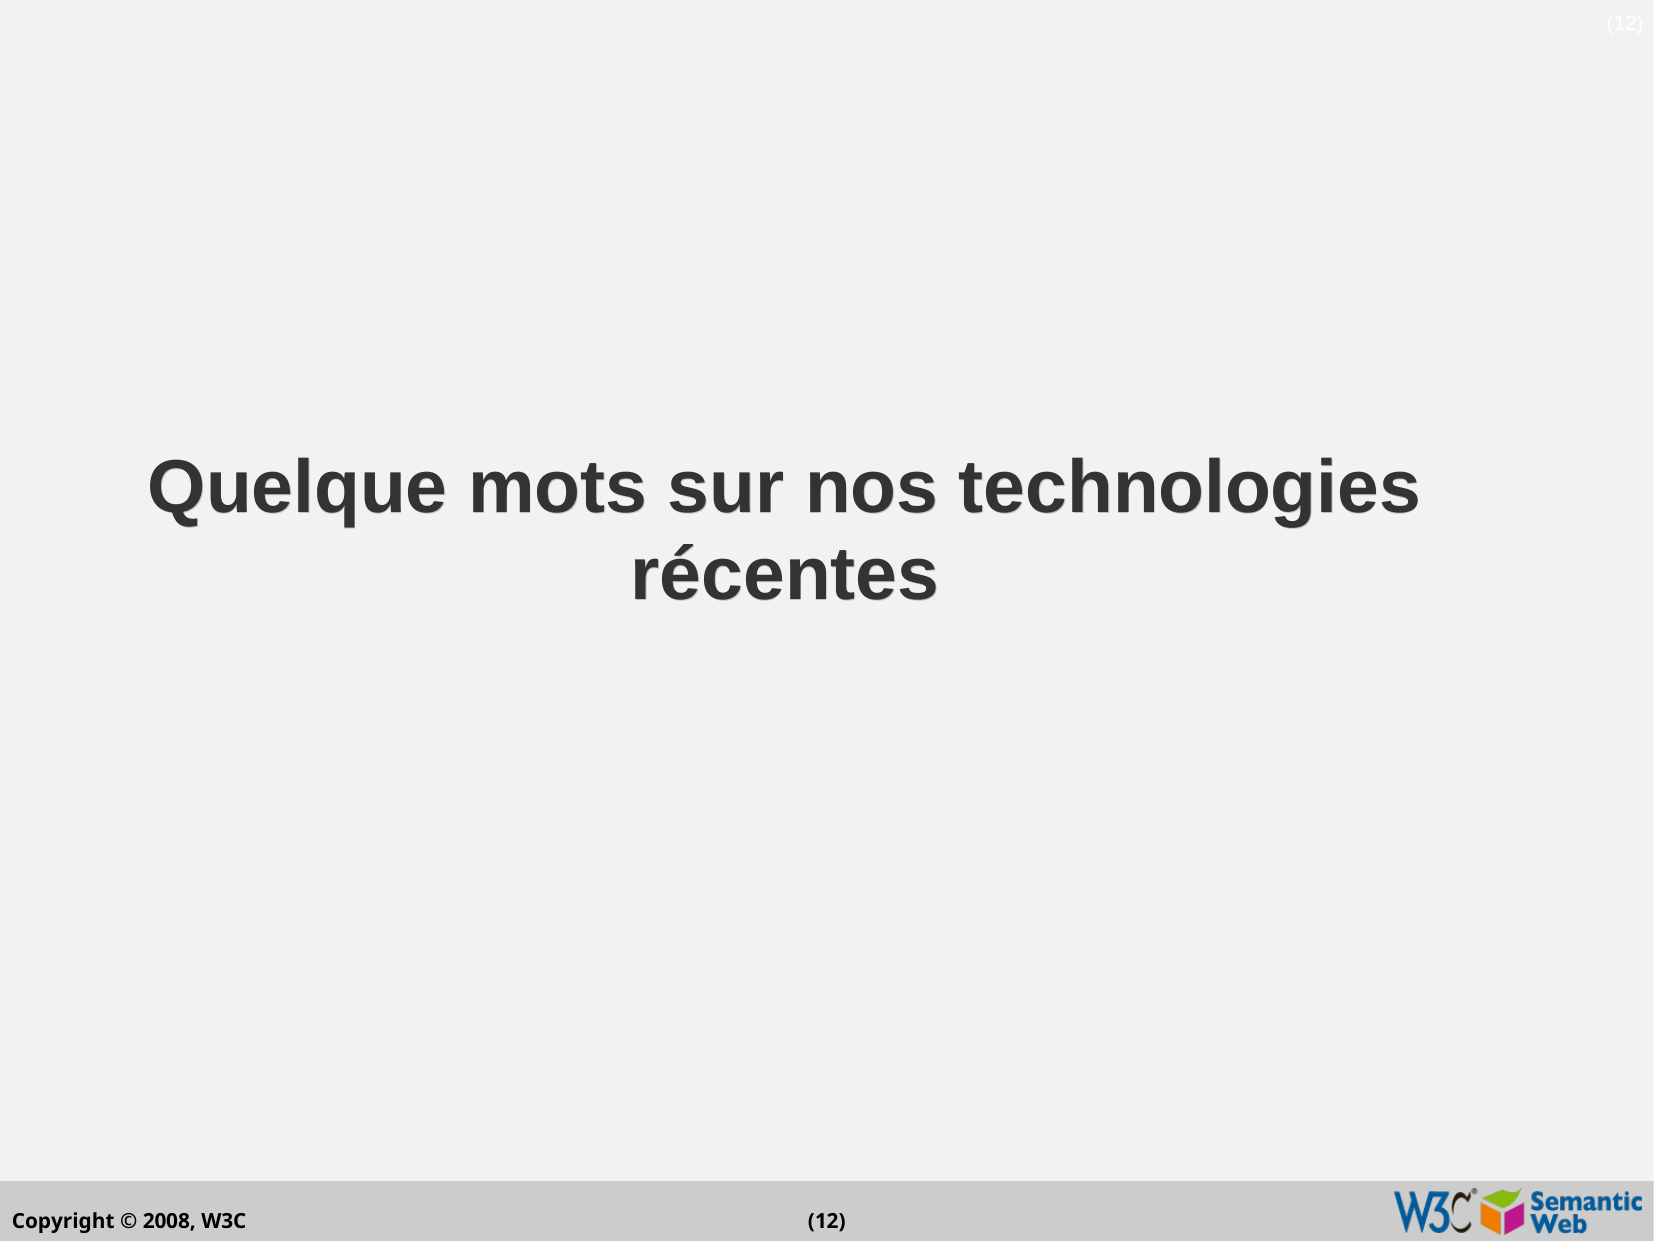

# Quelque mots sur nos technologies récentes